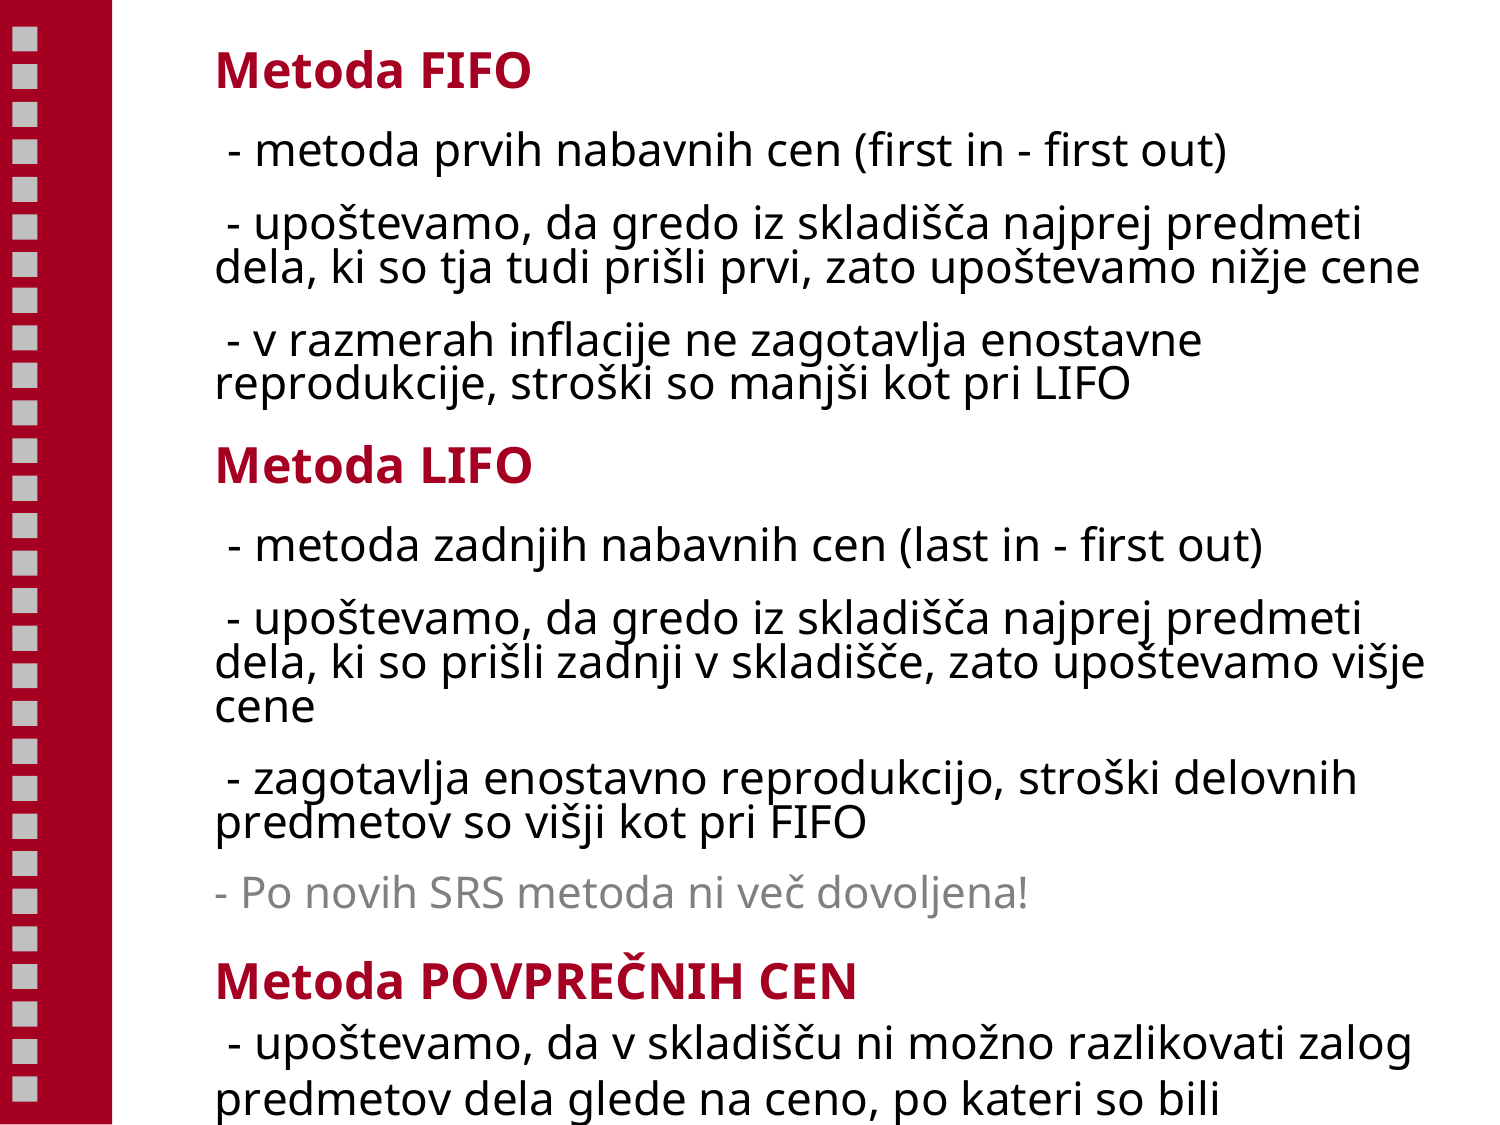

Metoda FIFO
 - metoda prvih nabavnih cen (first in - first out)
 - upoštevamo, da gredo iz skladišča najprej predmeti dela, ki so tja tudi prišli prvi, zato upoštevamo nižje cene
 - v razmerah inflacije ne zagotavlja enostavne reprodukcije, stroški so manjši kot pri LIFO
Metoda LIFO
 - metoda zadnjih nabavnih cen (last in - first out)
 - upoštevamo, da gredo iz skladišča najprej predmeti dela, ki so prišli zadnji v skladišče, zato upoštevamo višje cene
 - zagotavlja enostavno reprodukcijo, stroški delovnih predmetov so višji kot pri FIFO
- Po novih SRS metoda ni več dovoljena!
Metoda POVPREČNIH CEN
 - upoštevamo, da v skladišču ni možno razlikovati zalog predmetov dela glede na ceno, po kateri so bili nabavljeni